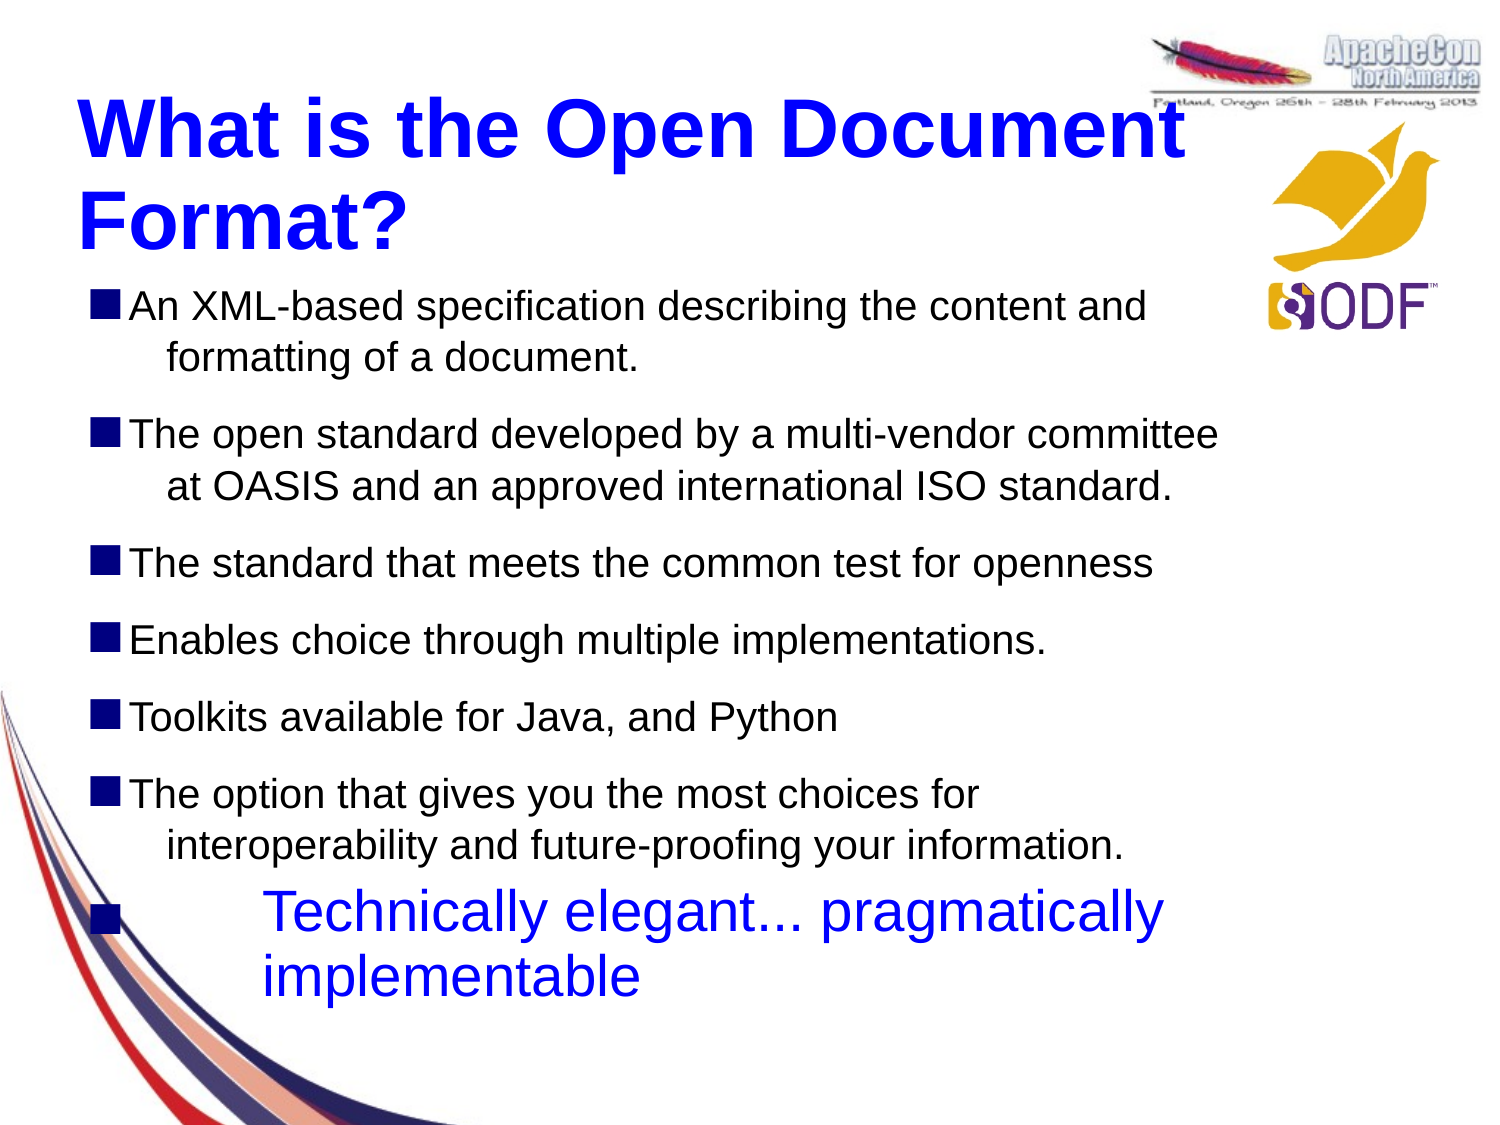

# What is the Open Document Format?
An XML-based specification describing the content and formatting of a document.
The open standard developed by a multi-vendor committee at OASIS and an approved international ISO standard.
The standard that meets the common test for openness
Enables choice through multiple implementations.
Toolkits available for Java, and Python
The option that gives you the most choices for interoperability and future-proofing your information.
Technically elegant... pragmatically implementable